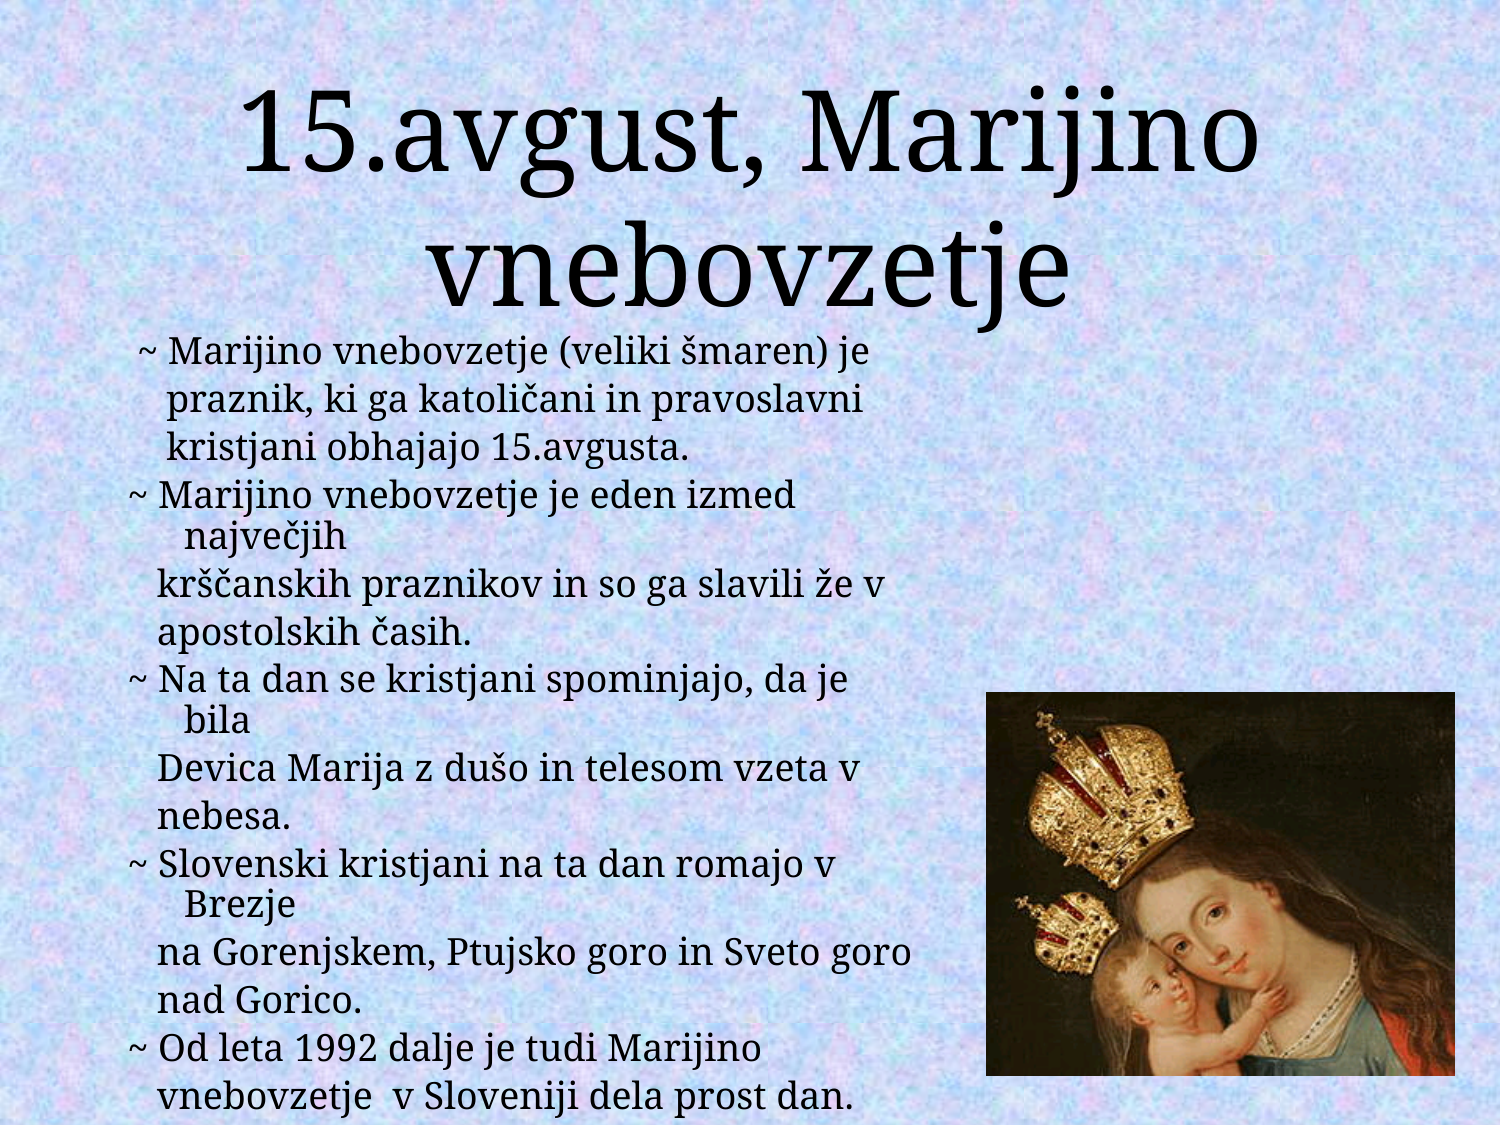

# 15.avgust, Marijino vnebovzetje
 ~ Marijino vnebovzetje (veliki šmaren) je
 praznik, ki ga katoličani in pravoslavni
 kristjani obhajajo 15.avgusta.
~ Marijino vnebovzetje je eden izmed največjih
 krščanskih praznikov in so ga slavili že v
 apostolskih časih.
~ Na ta dan se kristjani spominjajo, da je bila
 Devica Marija z dušo in telesom vzeta v
 nebesa.
~ Slovenski kristjani na ta dan romajo v Brezje
 na Gorenjskem, Ptujsko goro in Sveto goro
 nad Gorico.
~ Od leta 1992 dalje je tudi Marijino
 vnebovzetje v Sloveniji dela prost dan.